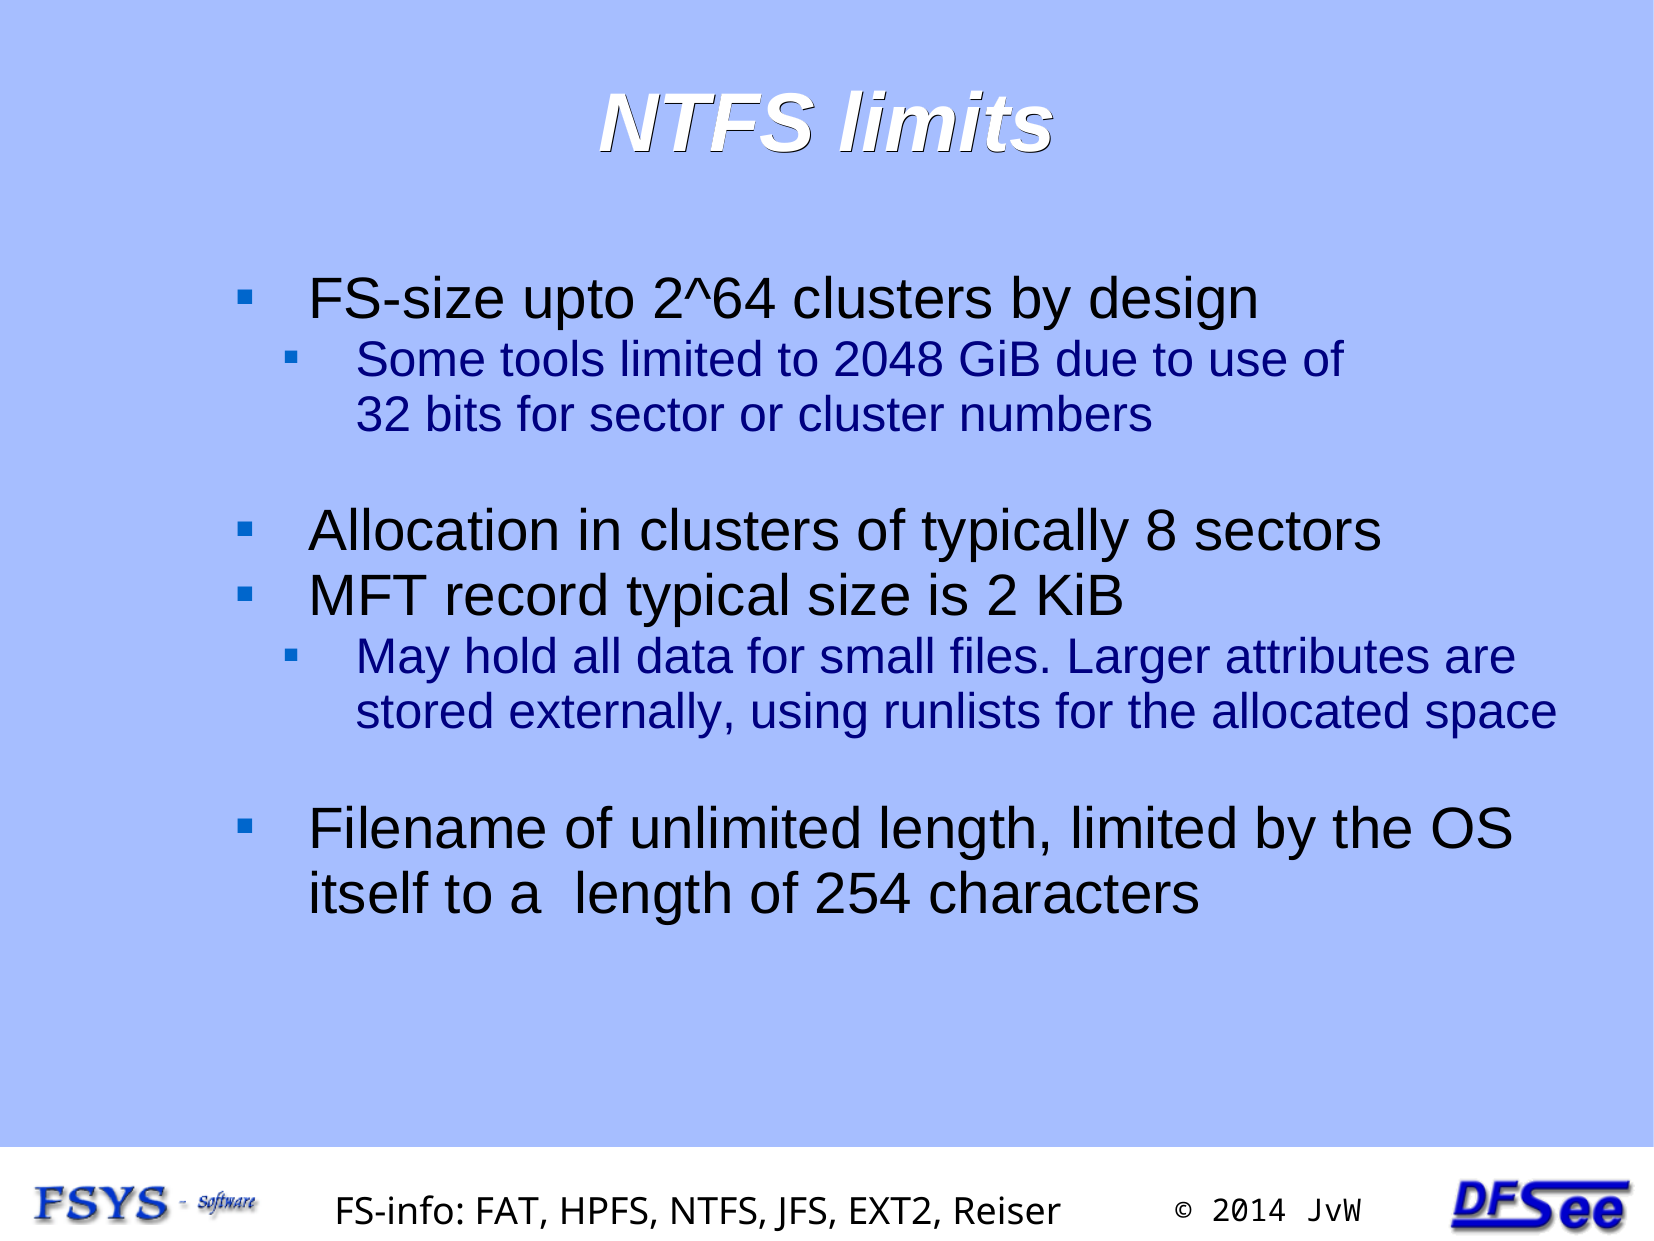

# NTFS limits
FS-size upto 2^64 clusters by design
Some tools limited to 2048 GiB due to use of
32 bits for sector or cluster numbers
Allocation in clusters of typically 8 sectors
MFT record typical size is 2 KiB
May hold all data for small files. Larger attributes are stored externally, using runlists for the allocated space
Filename of unlimited length, limited by the OS
itself to a length of 254 characters